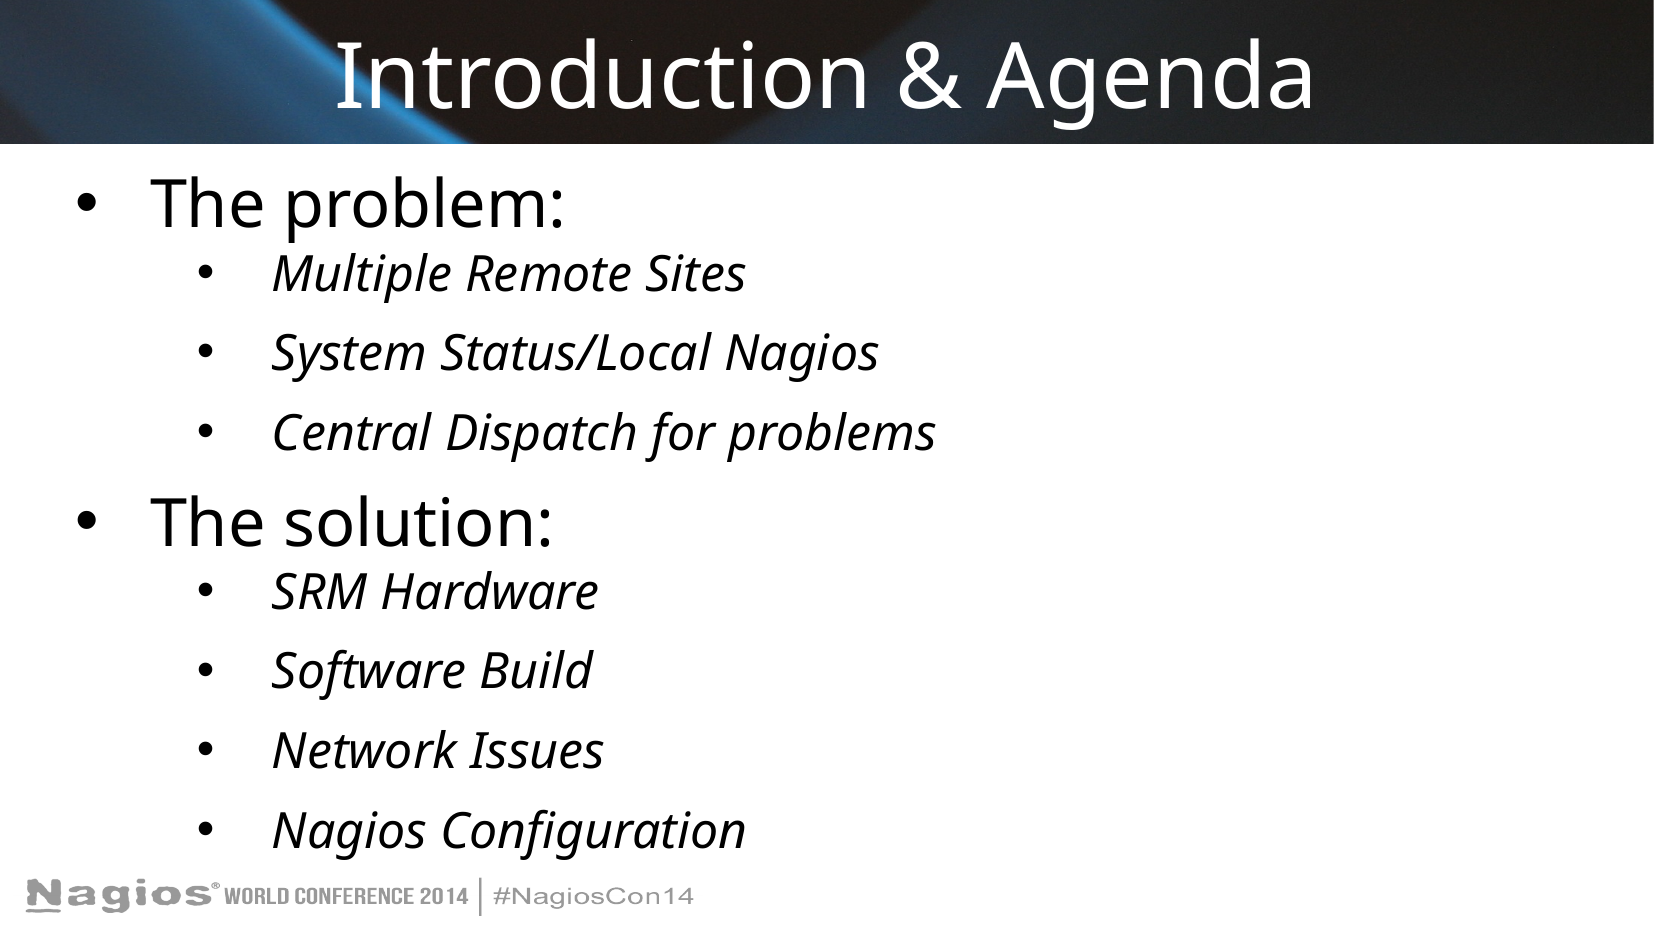

# Introduction & Agenda
The problem:
Multiple Remote Sites
System Status/Local Nagios
Central Dispatch for problems
The solution:
SRM Hardware
Software Build
Network Issues
Nagios Configuration